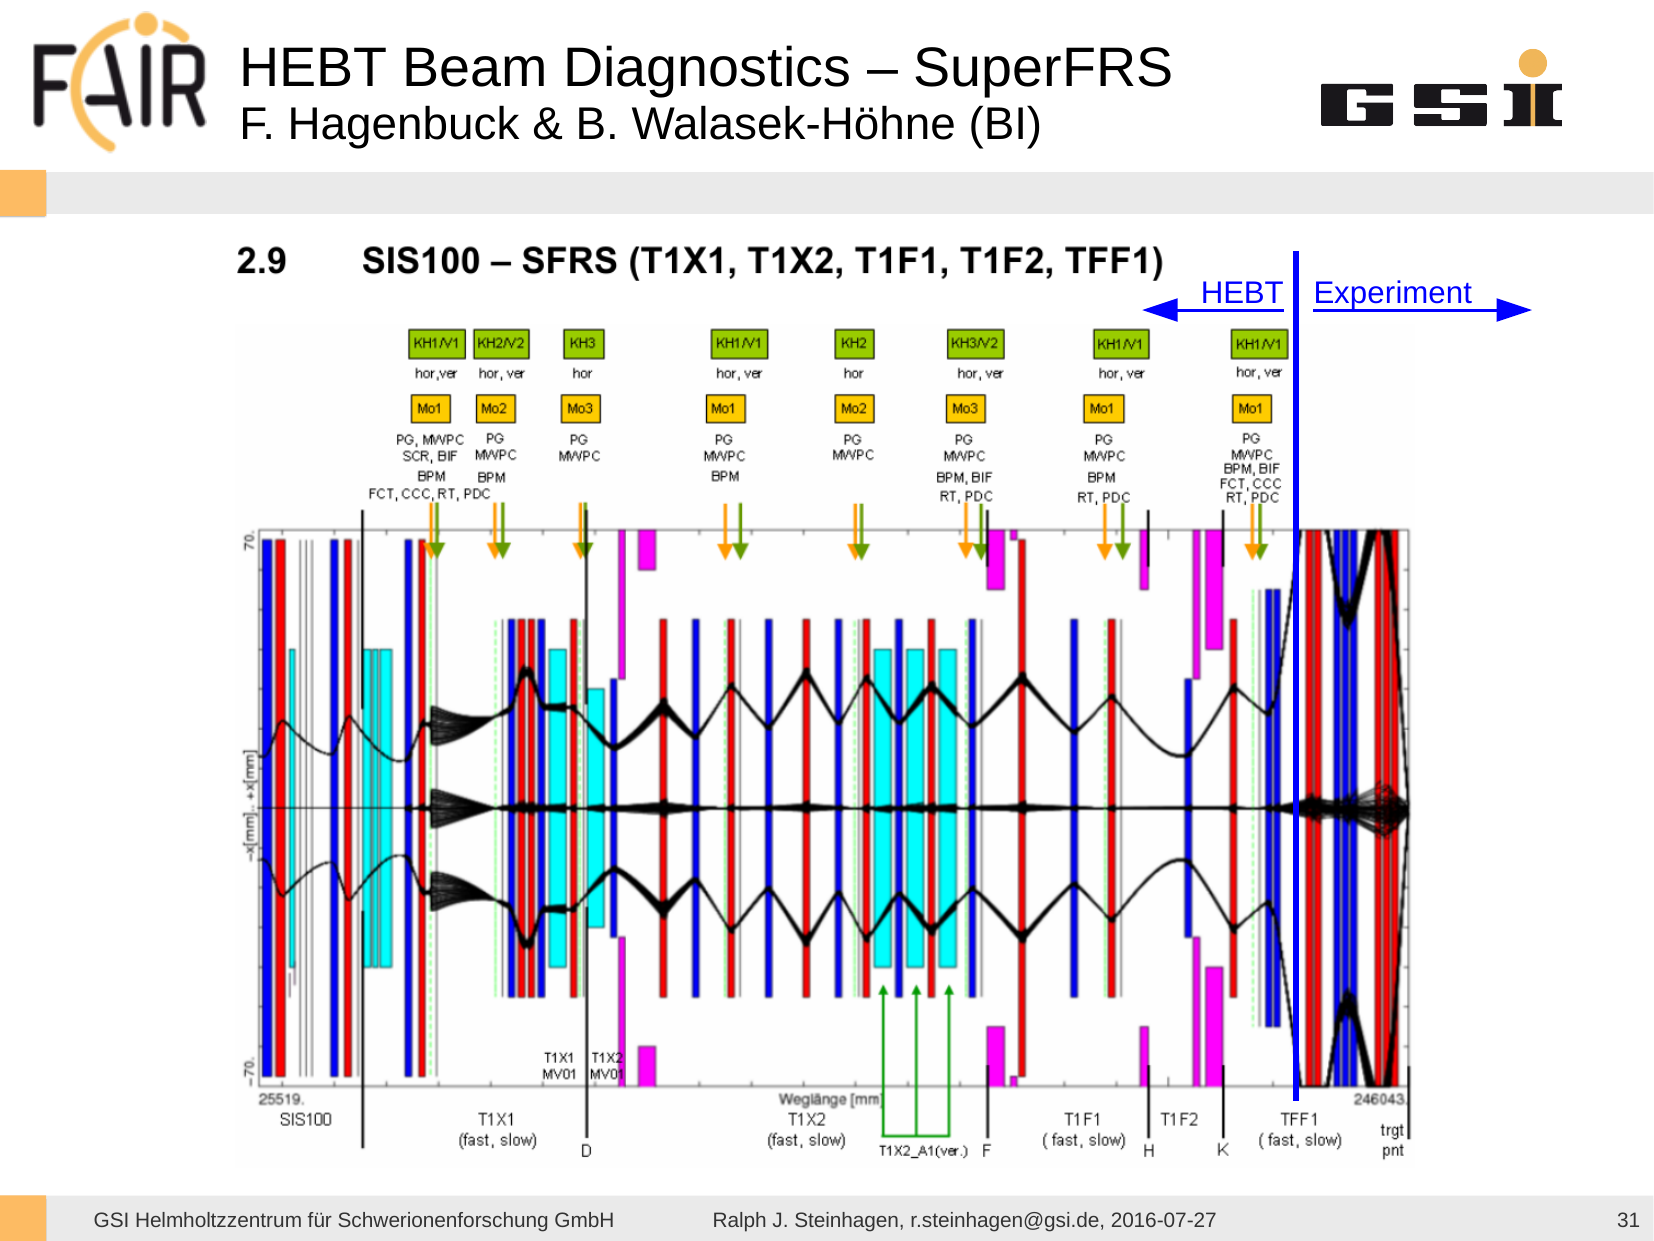

# HEBT Beam Diagnostics – SuperFRS F. Hagenbuck & B. Walasek-Höhne (BI)
HEBT
Experiment